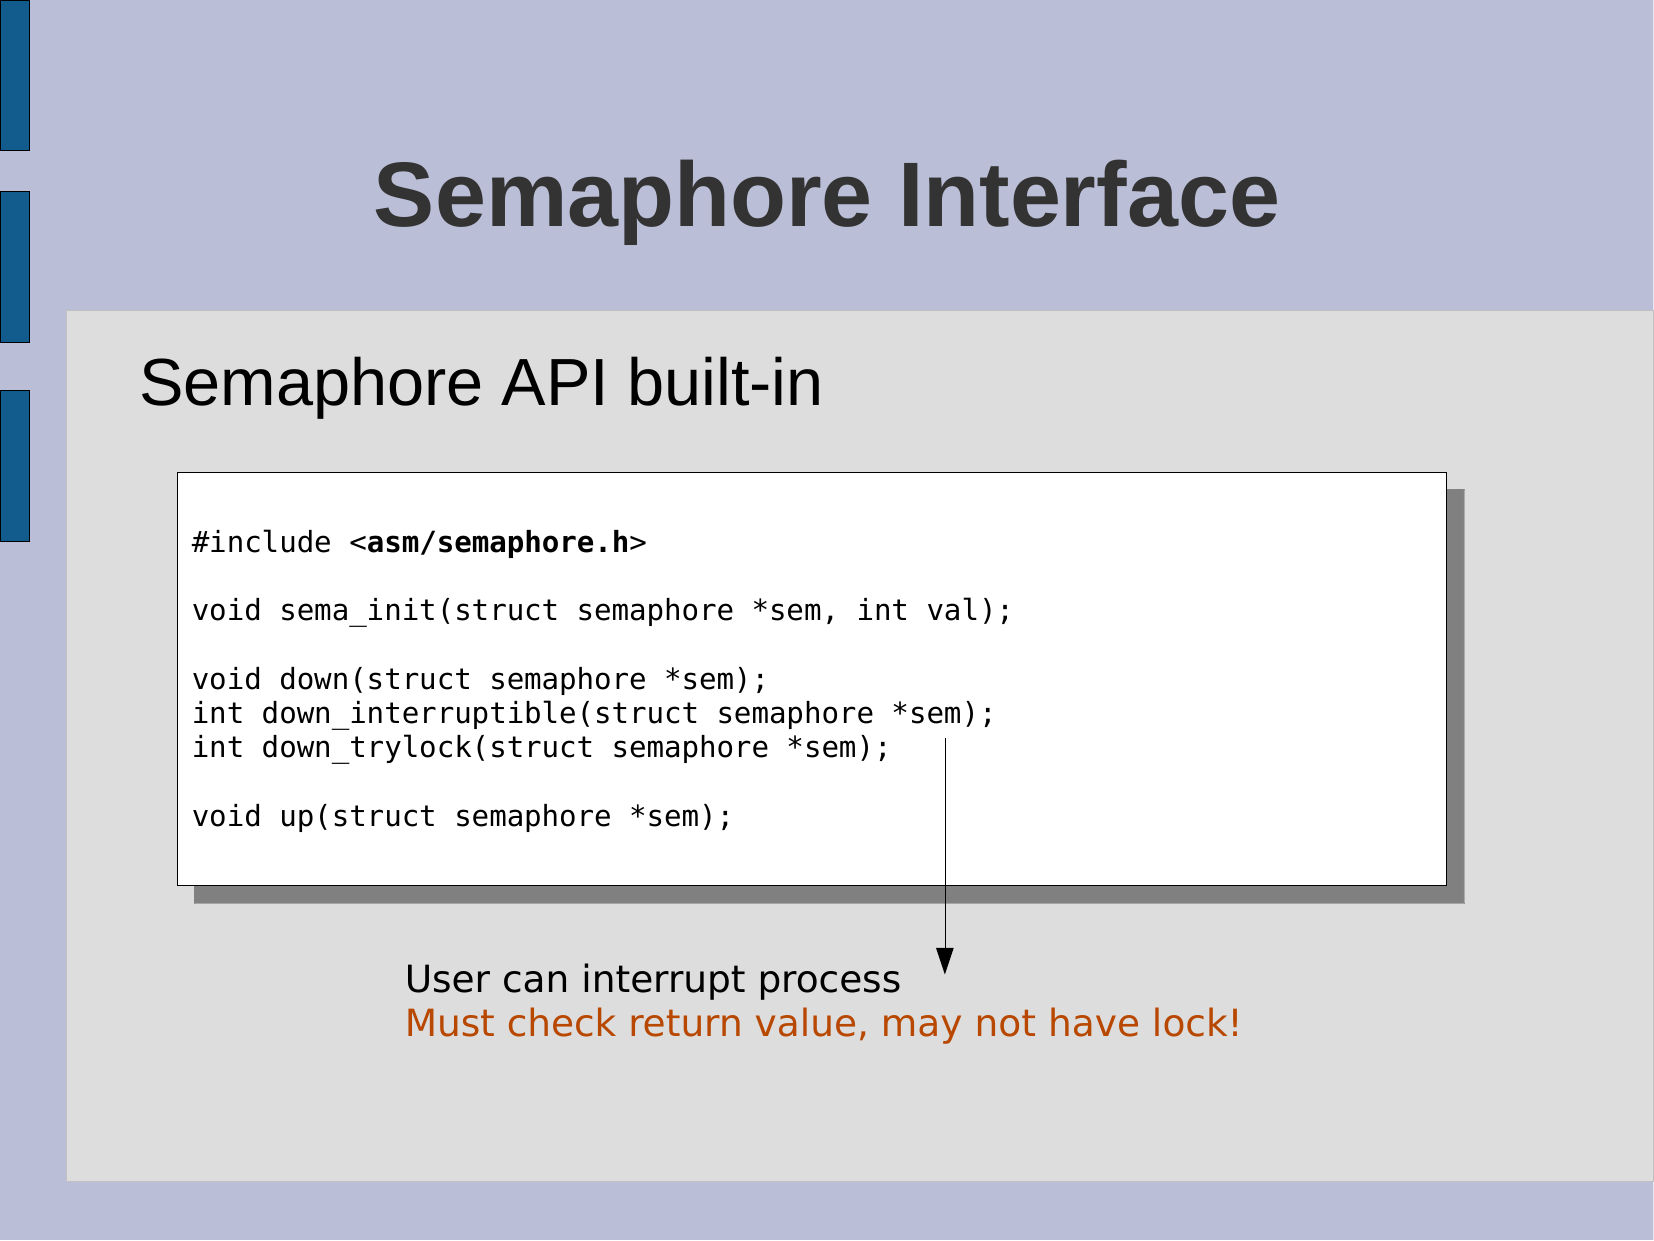

# Semaphore Interface
Semaphore API built-in
#include <asm/semaphore.h>
void sema_init(struct semaphore *sem, int val);
void down(struct semaphore *sem);
int down_interruptible(struct semaphore *sem);
int down_trylock(struct semaphore *sem);
void up(struct semaphore *sem);
 User can interrupt process
 Must check return value, may not have lock!